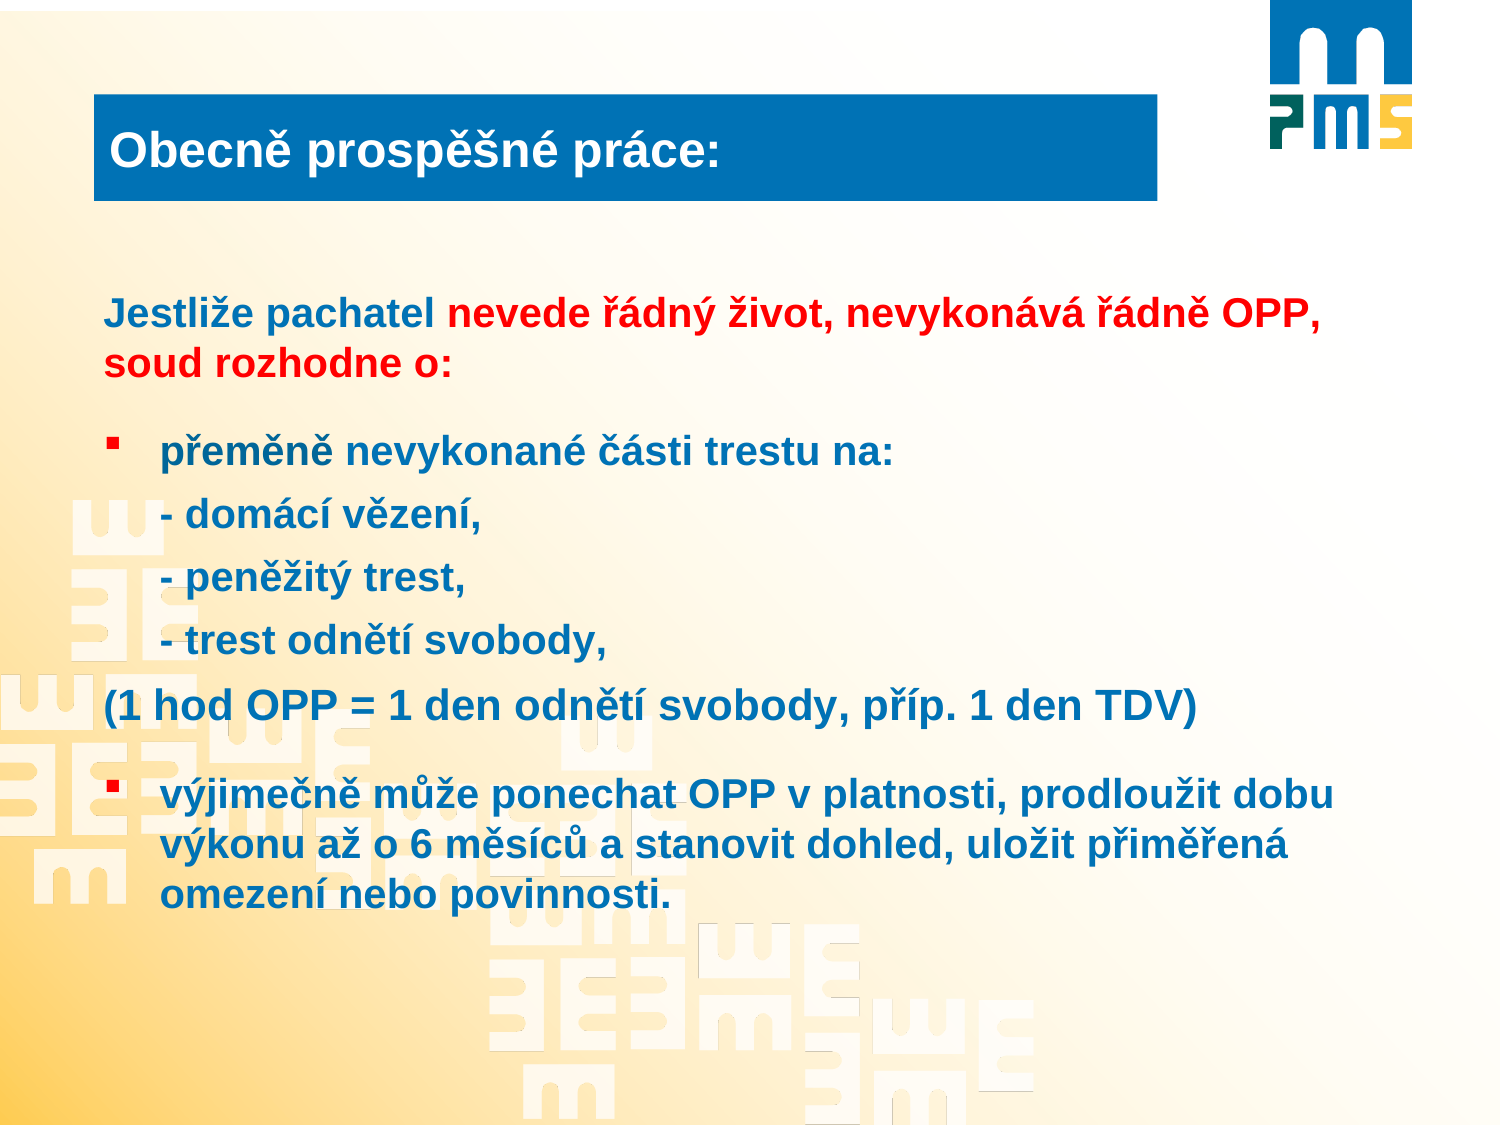

# Obecně prospěšné práce:
Jestliže pachatel nevede řádný život, nevykonává řádně OPP, soud rozhodne o:
přeměně nevykonané části trestu na:
- domácí vězení,
- peněžitý trest,
- trest odnětí svobody,
(1 hod OPP = 1 den odnětí svobody, příp. 1 den TDV)
výjimečně může ponechat OPP v platnosti, prodloužit dobu výkonu až o 6 měsíců a stanovit dohled, uložit přiměřená omezení nebo povinnosti.